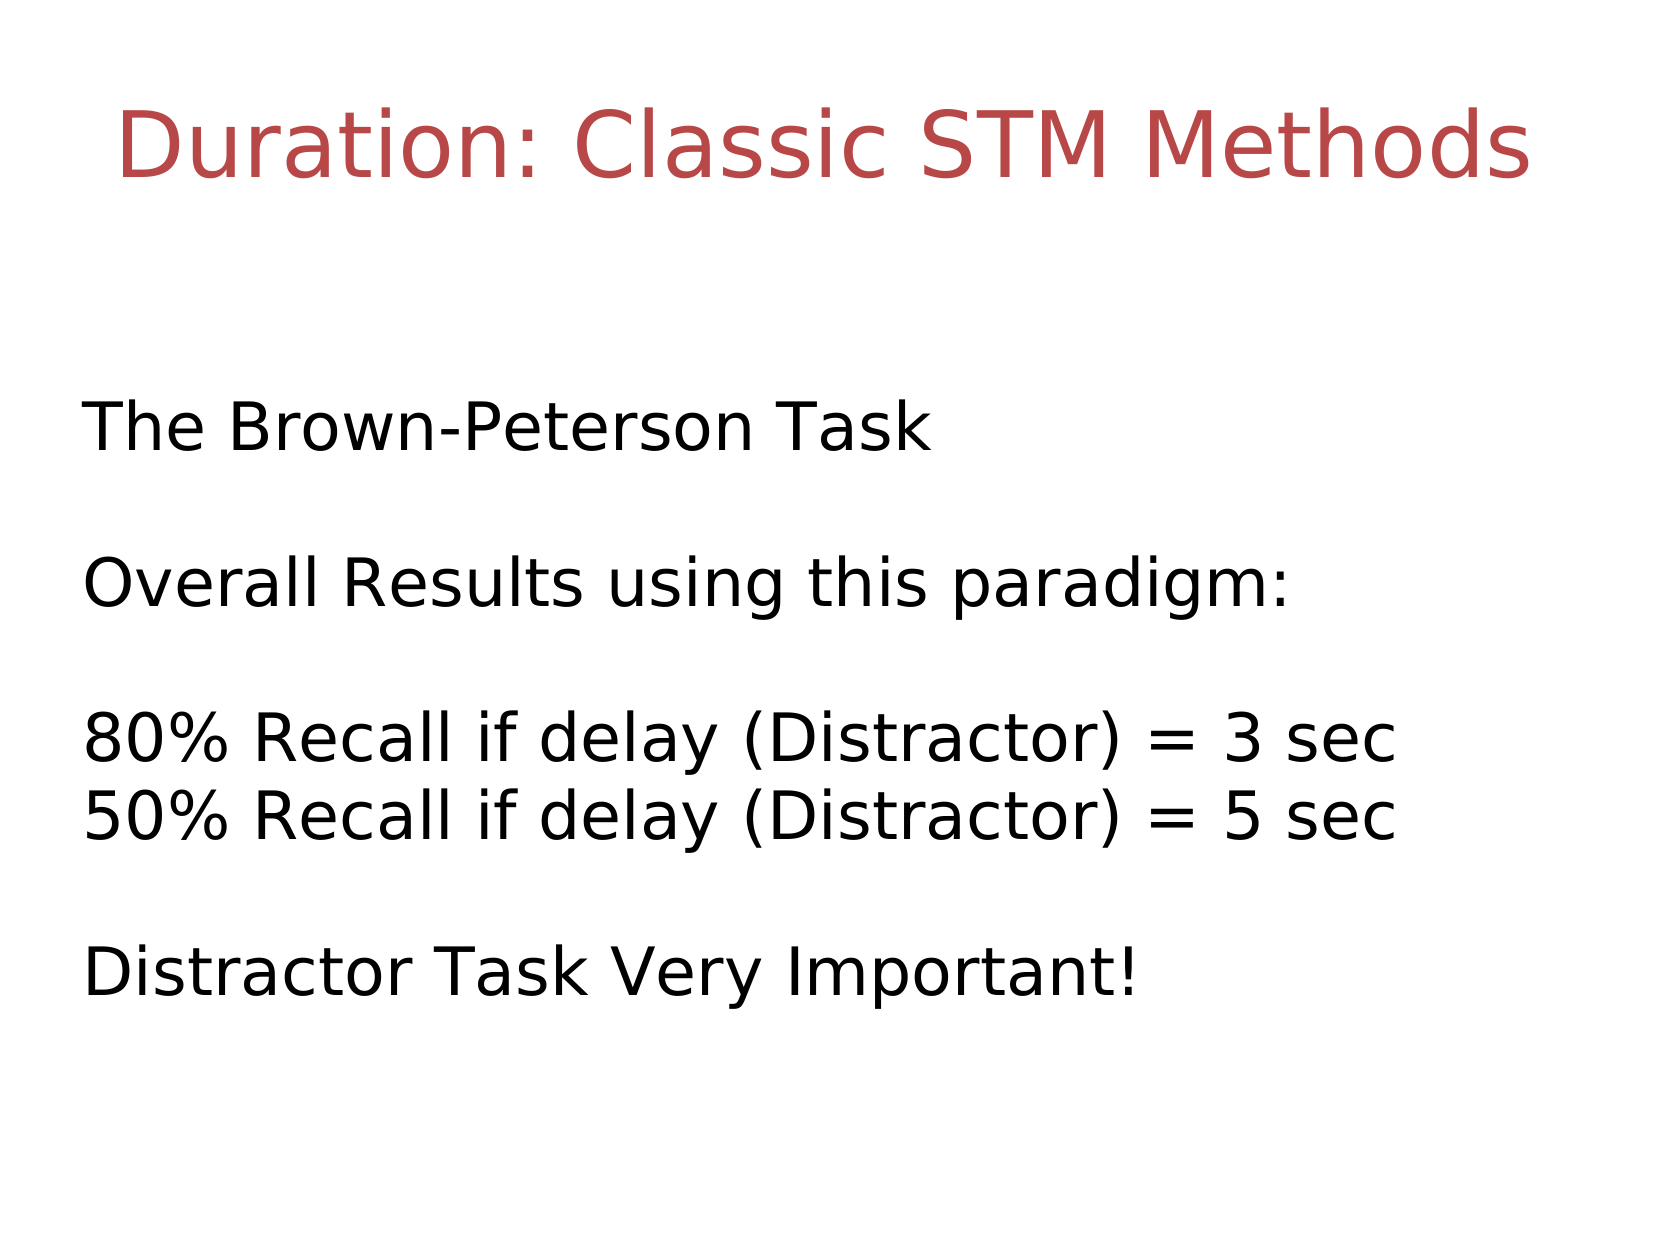

# Duration: Classic STM Methods
The Brown-Peterson Task
Overall Results using this paradigm:
80% Recall if delay (Distractor) = 3 sec
50% Recall if delay (Distractor) = 5 sec
Distractor Task Very Important!